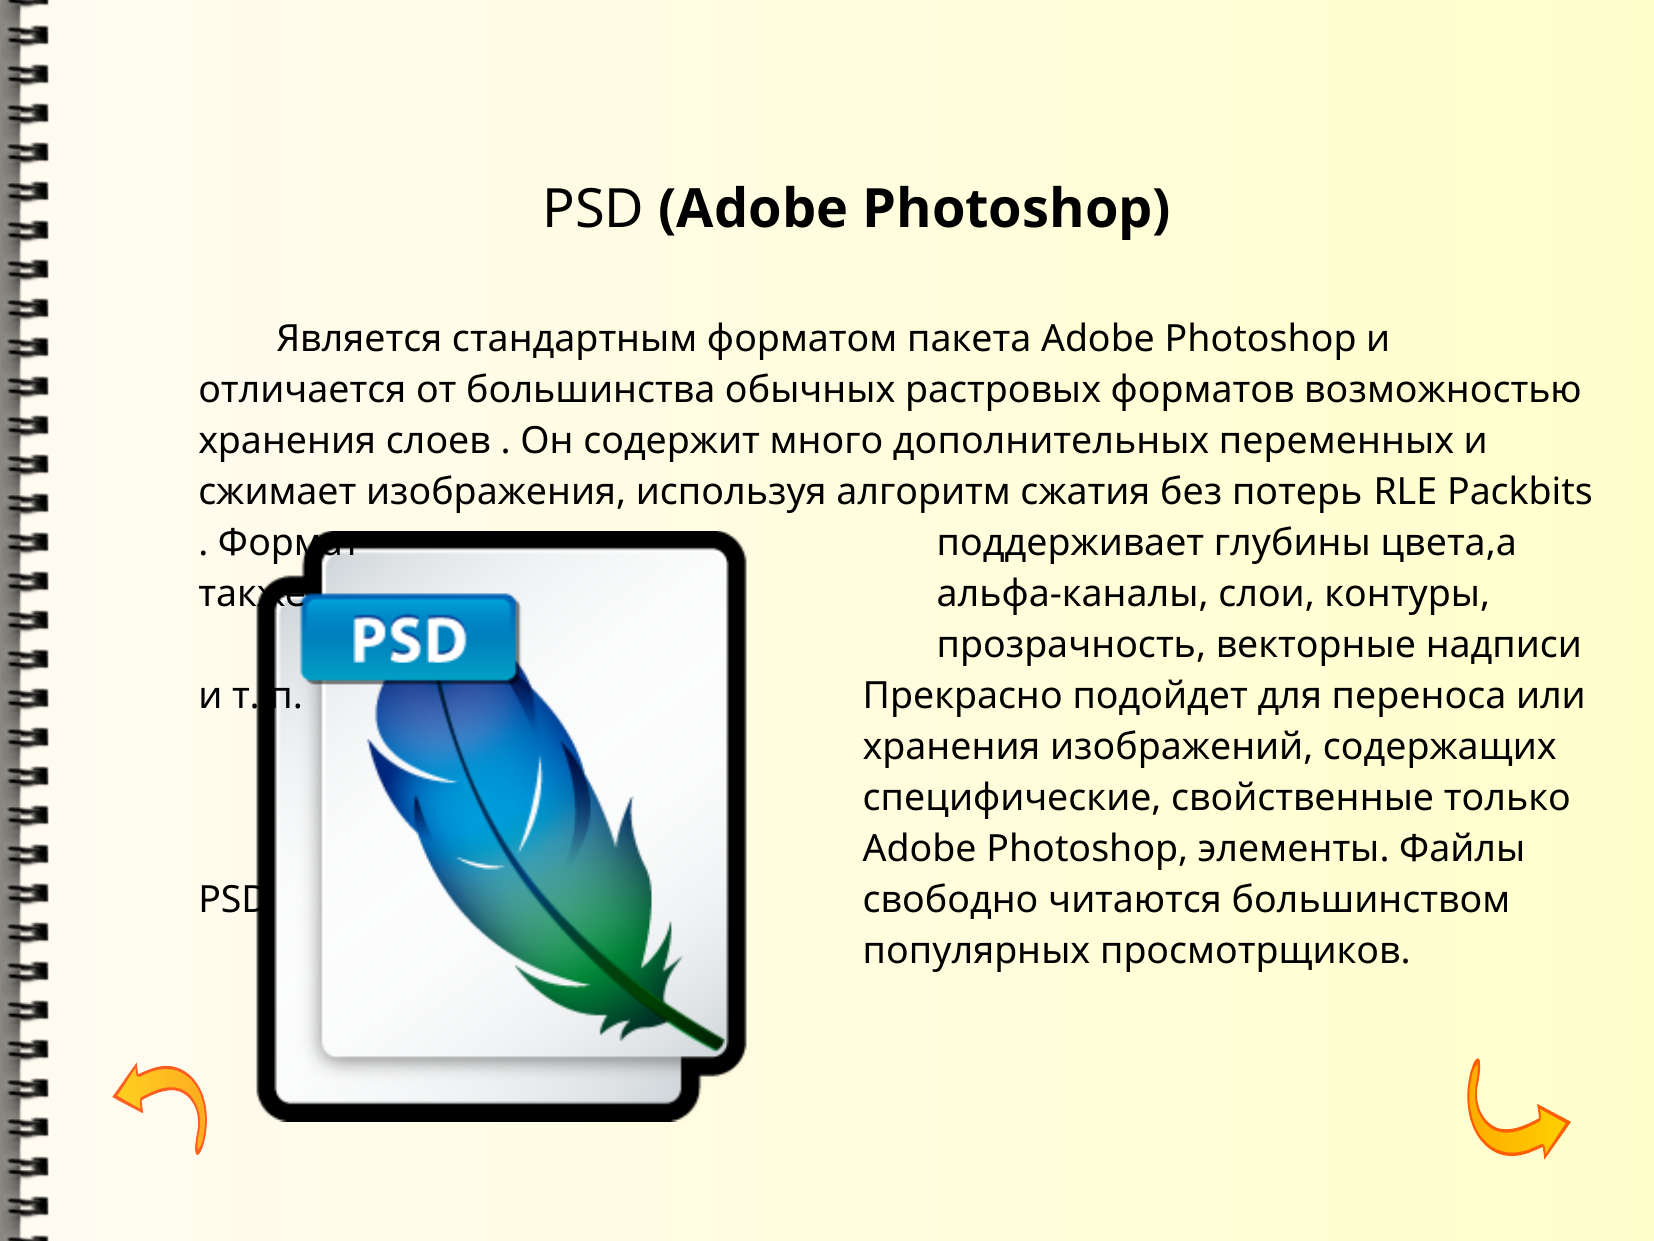

# PSD (Adobe Photoshop)
 Является стандартным форматом пакета Adobe Photoshop и отличается от большинства обычных растровых форматов возможностью хранения слоев . Он содержит много дополнительных переменных и сжимает изображения, используя алгоритм сжатия без потерь RLE Packbits. Формат 								поддерживает глубины цвета,а также 									альфа-каналы, слои, контуры, 											прозрачность, векторные надписи и т. п. 								Прекрасно подойдет для переноса или 									хранения изображений, содержащих 									специфические, свойственные только 									Adobe Photoshop, элементы. Файлы PSD 								свободно читаются большинством 										популярных просмотрщиков.